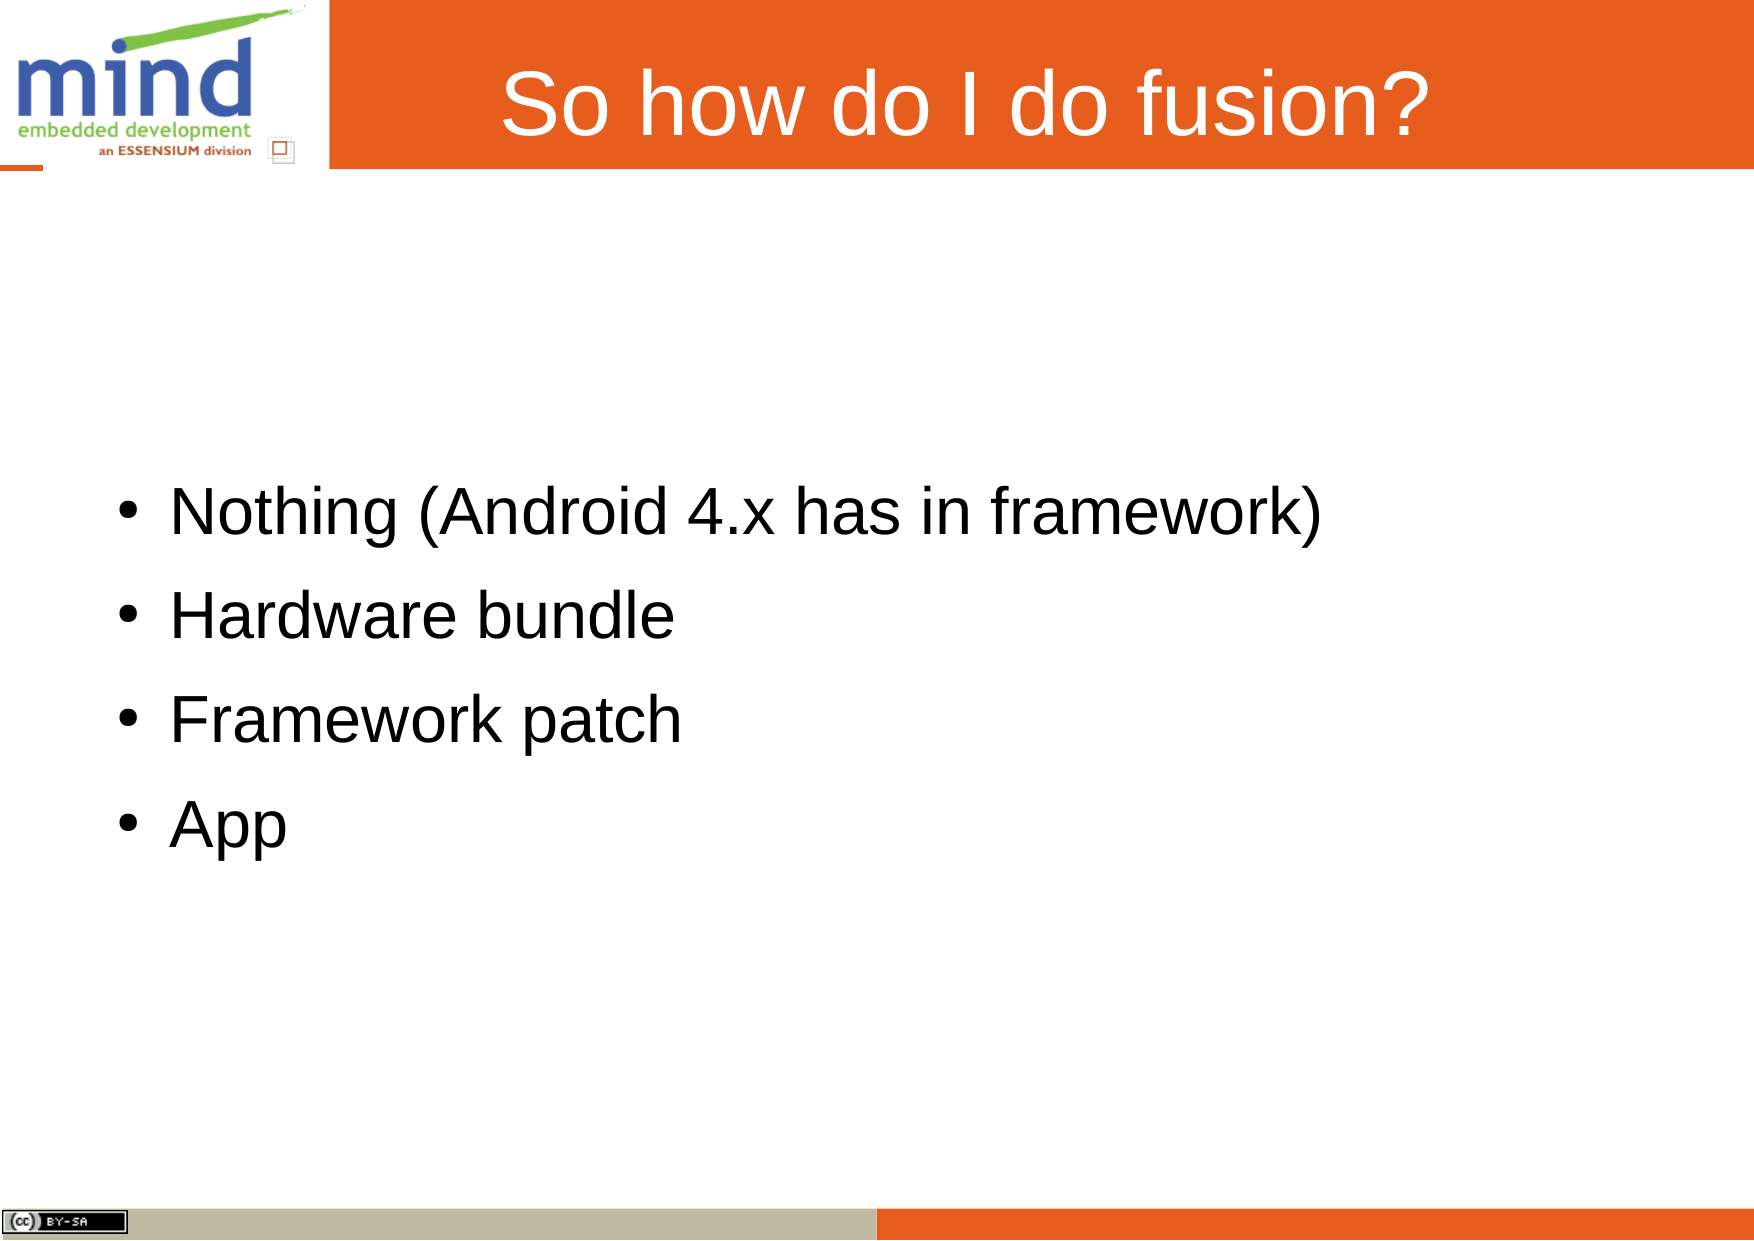

# So how do I do fusion?
Nothing (Android 4.x has in framework)
Hardware bundle
Framework patch
App